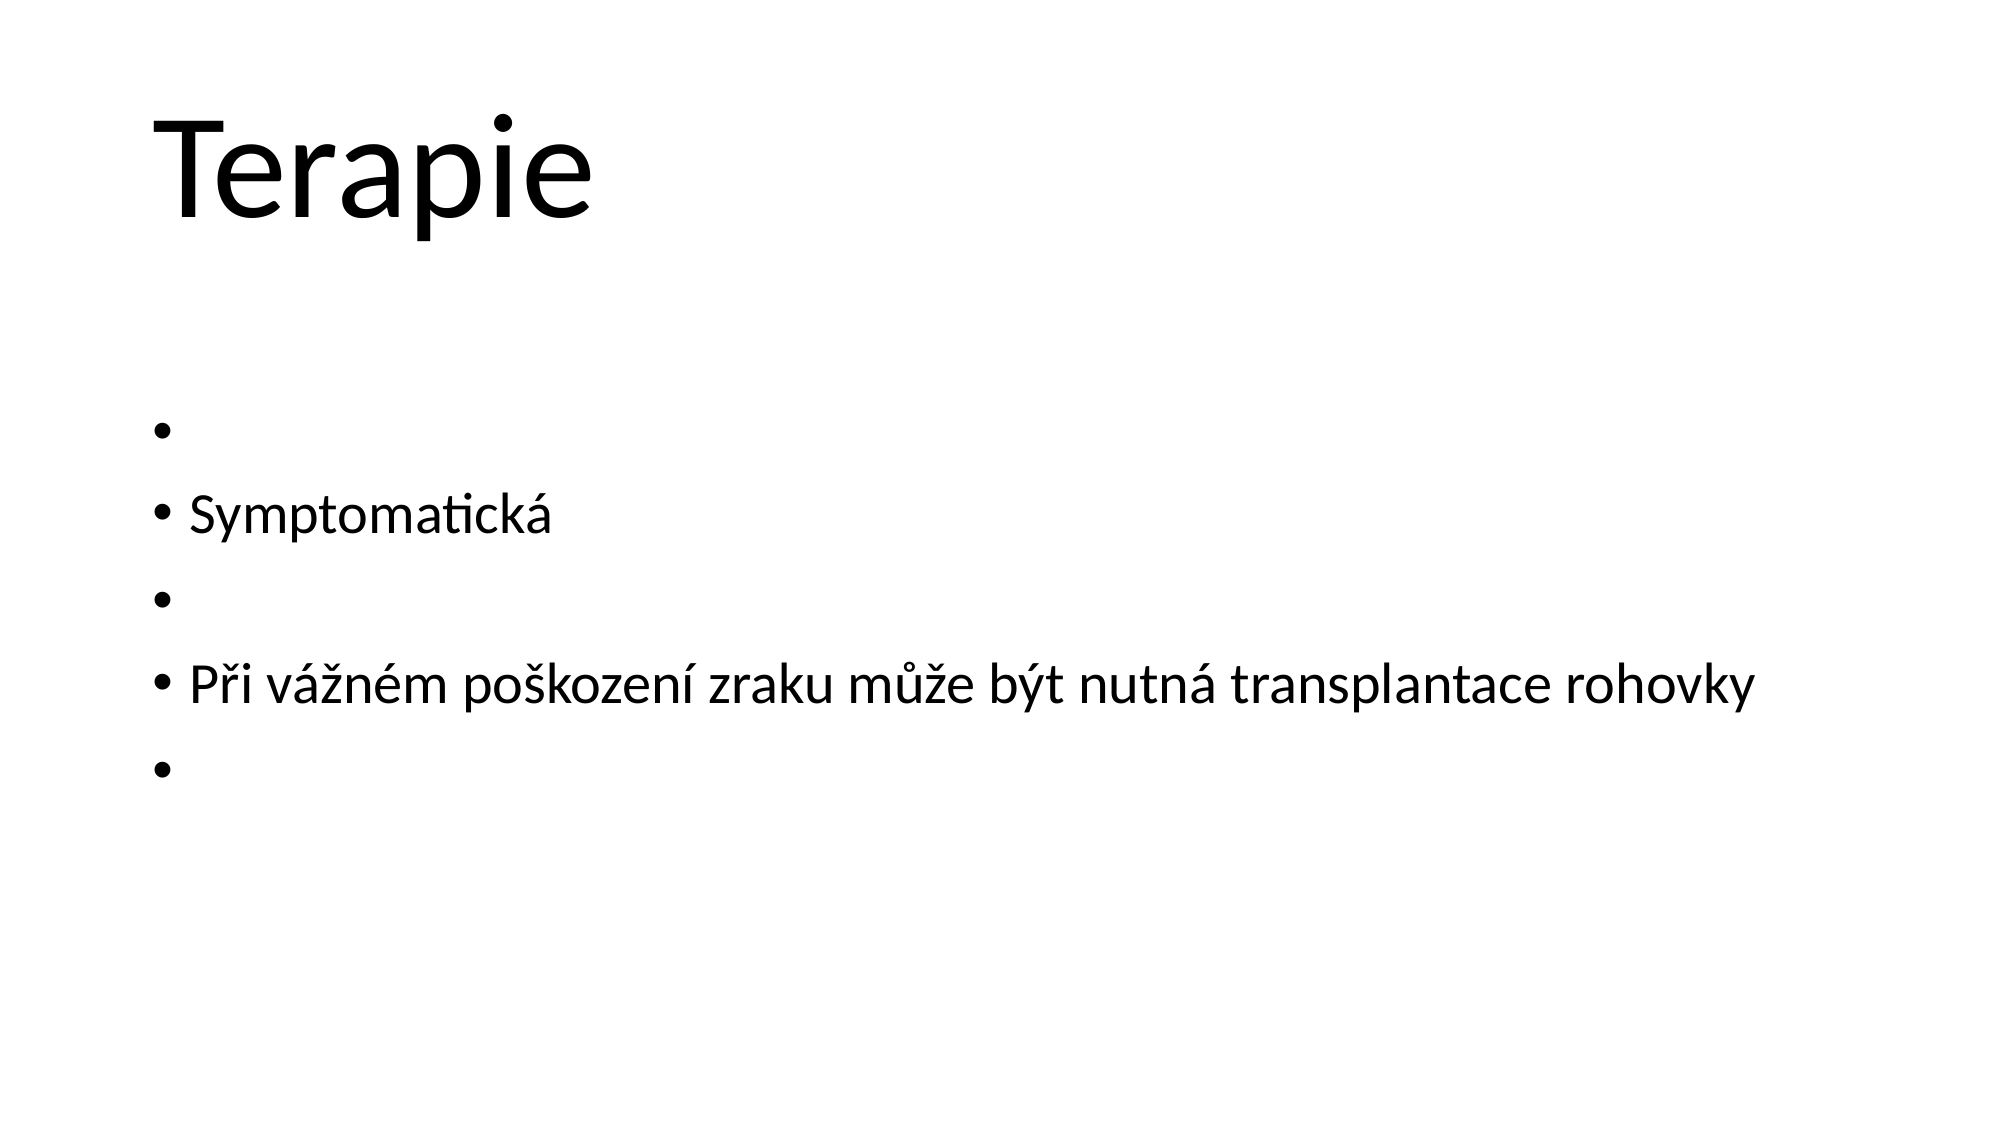

# Terapie
Symptomatická
Při vážném poškození zraku může být nutná transplantace rohovky